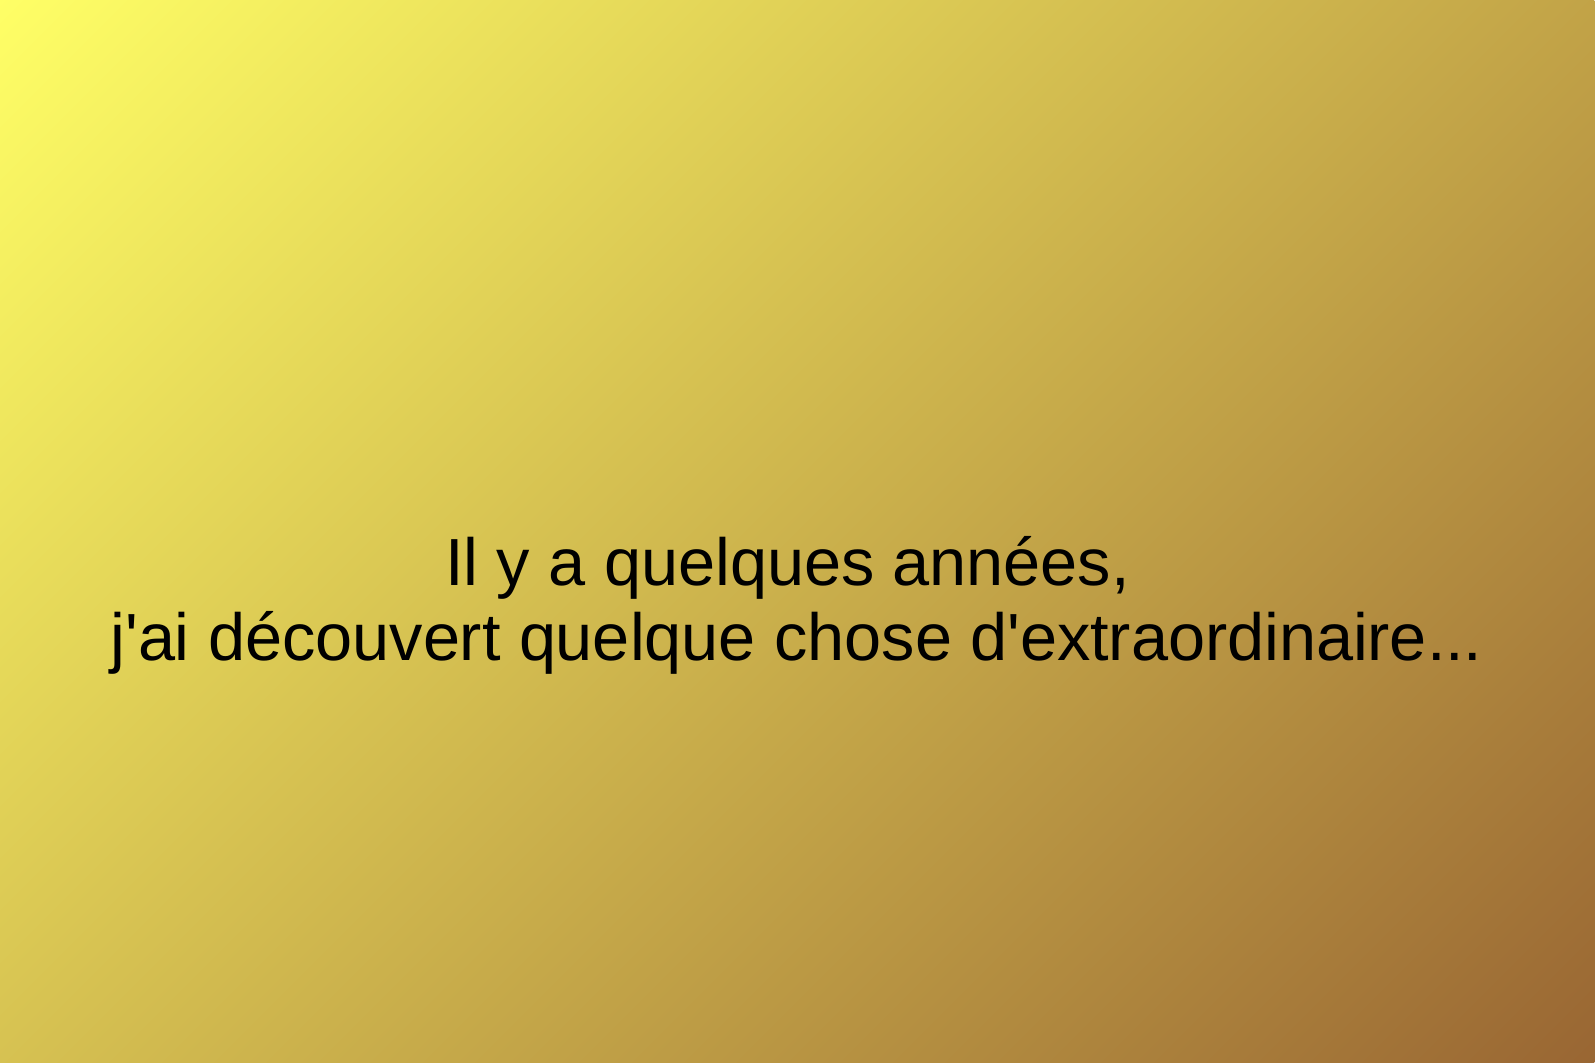

Il y a quelques années,
j'ai découvert quelque chose d'extraordinaire...